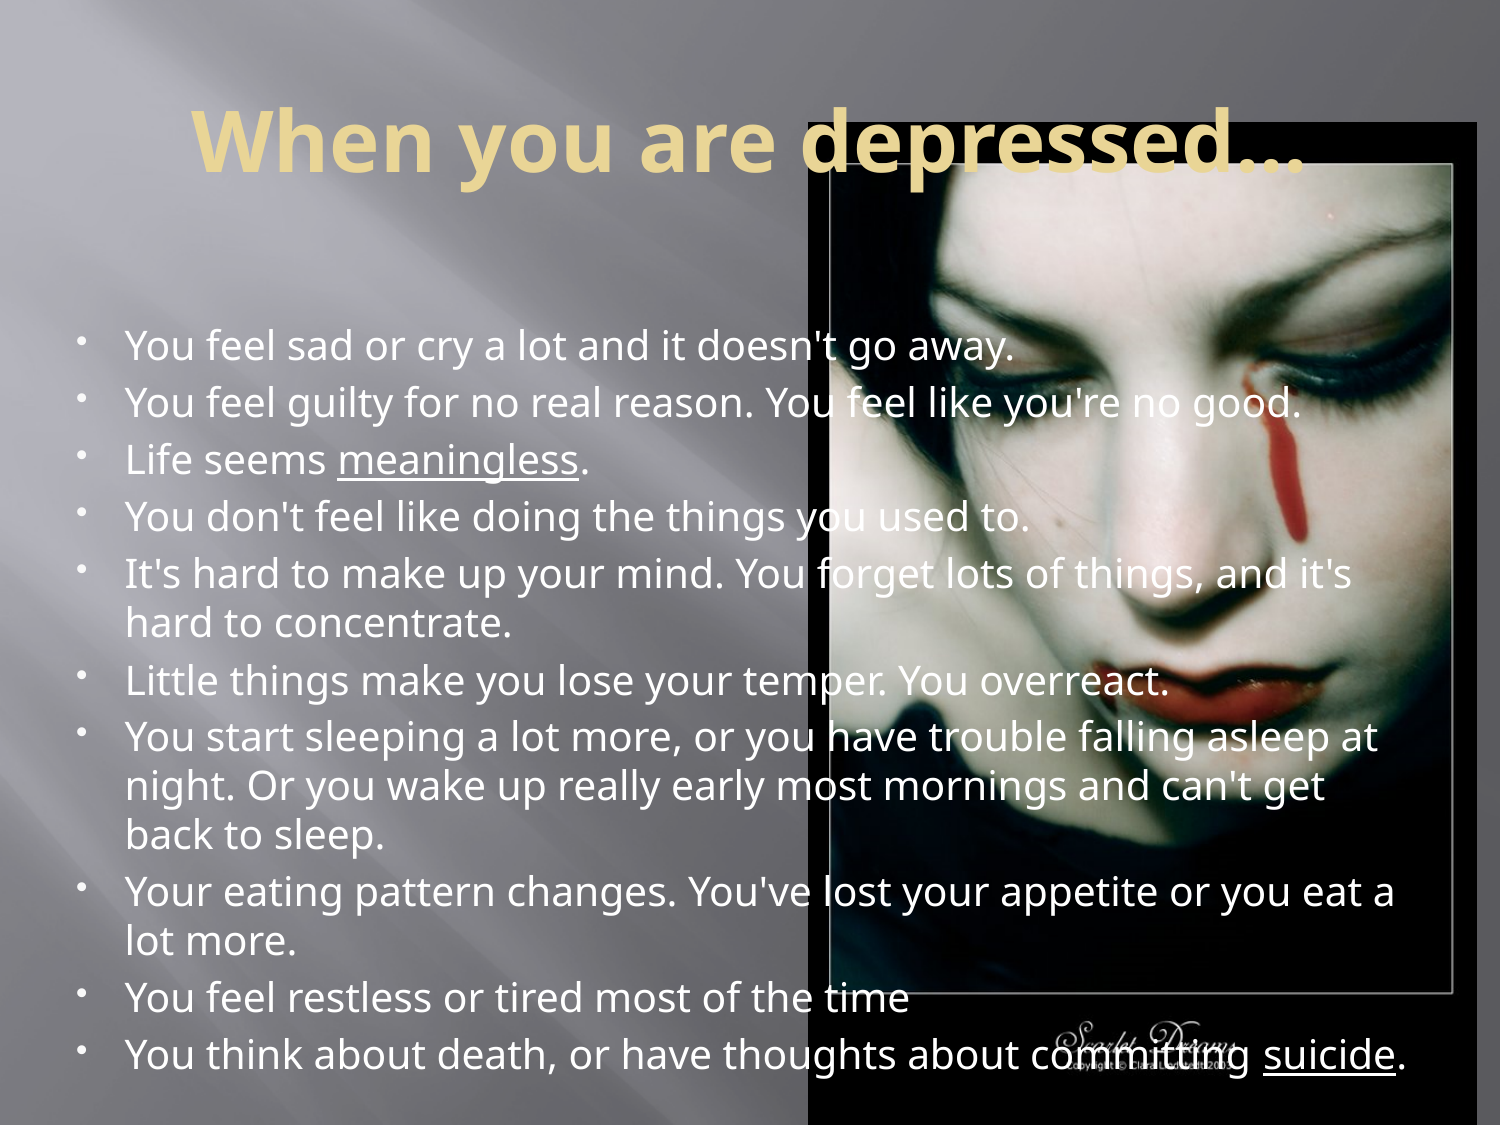

# When you are depressed...
You feel sad or cry a lot and it doesn't go away.
You feel guilty for no real reason. You feel like you're no good.
Life seems meaningless.
You don't feel like doing the things you used to.
It's hard to make up your mind. You forget lots of things, and it's hard to concentrate.
Little things make you lose your temper. You overreact.
You start sleeping a lot more, or you have trouble falling asleep at night. Or you wake up really early most mornings and can't get back to sleep.
Your eating pattern changes. You've lost your appetite or you eat a lot more.
You feel restless or tired most of the time
You think about death, or have thoughts about committing suicide.